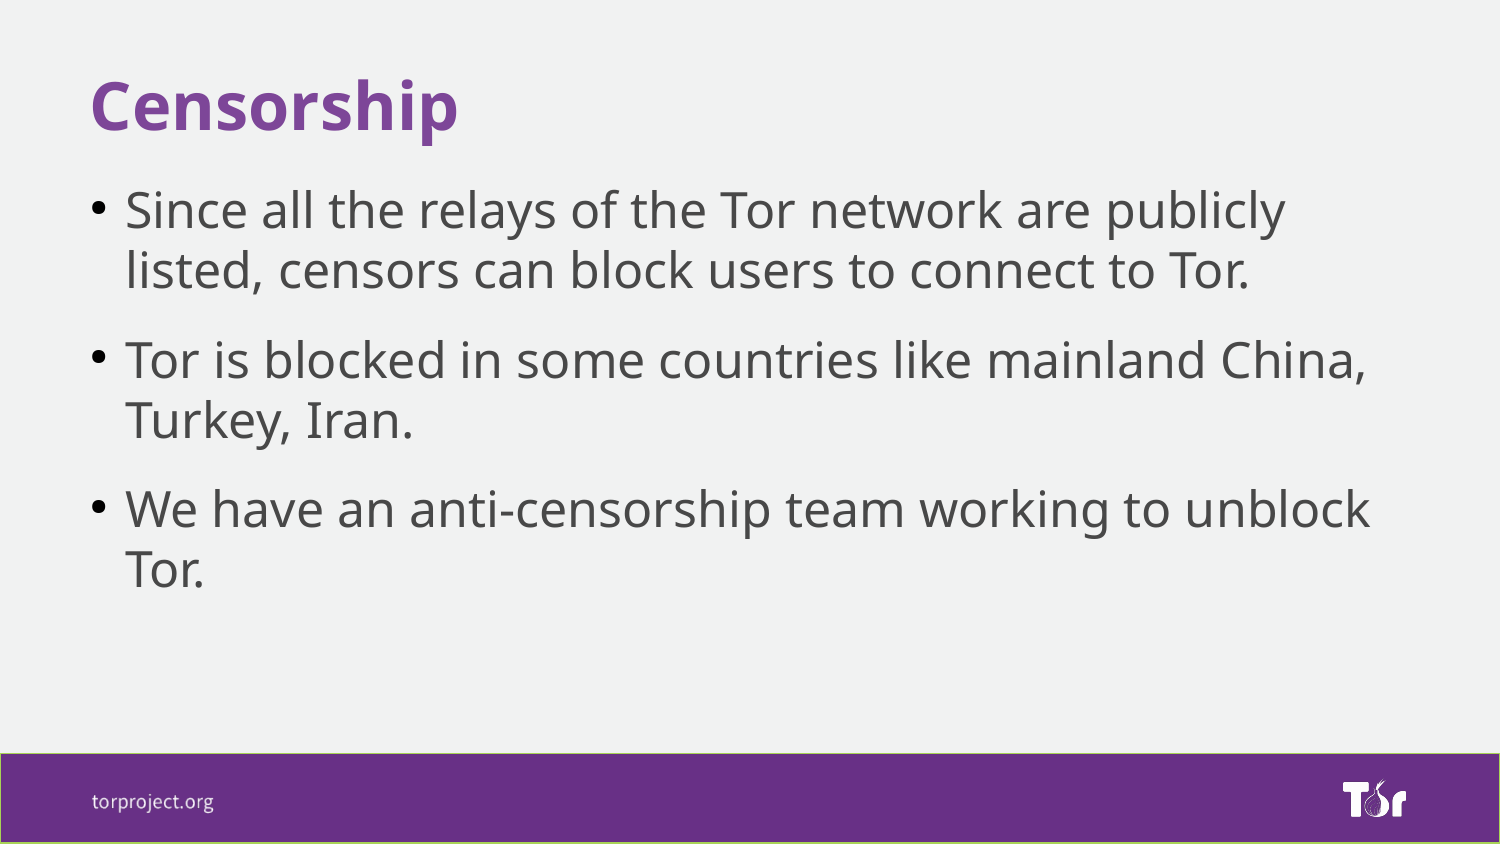

Censorship
Since all the relays of the Tor network are publicly listed, censors can block users to connect to Tor.
Tor is blocked in some countries like mainland China, Turkey, Iran.
We have an anti-censorship team working to unblock Tor.